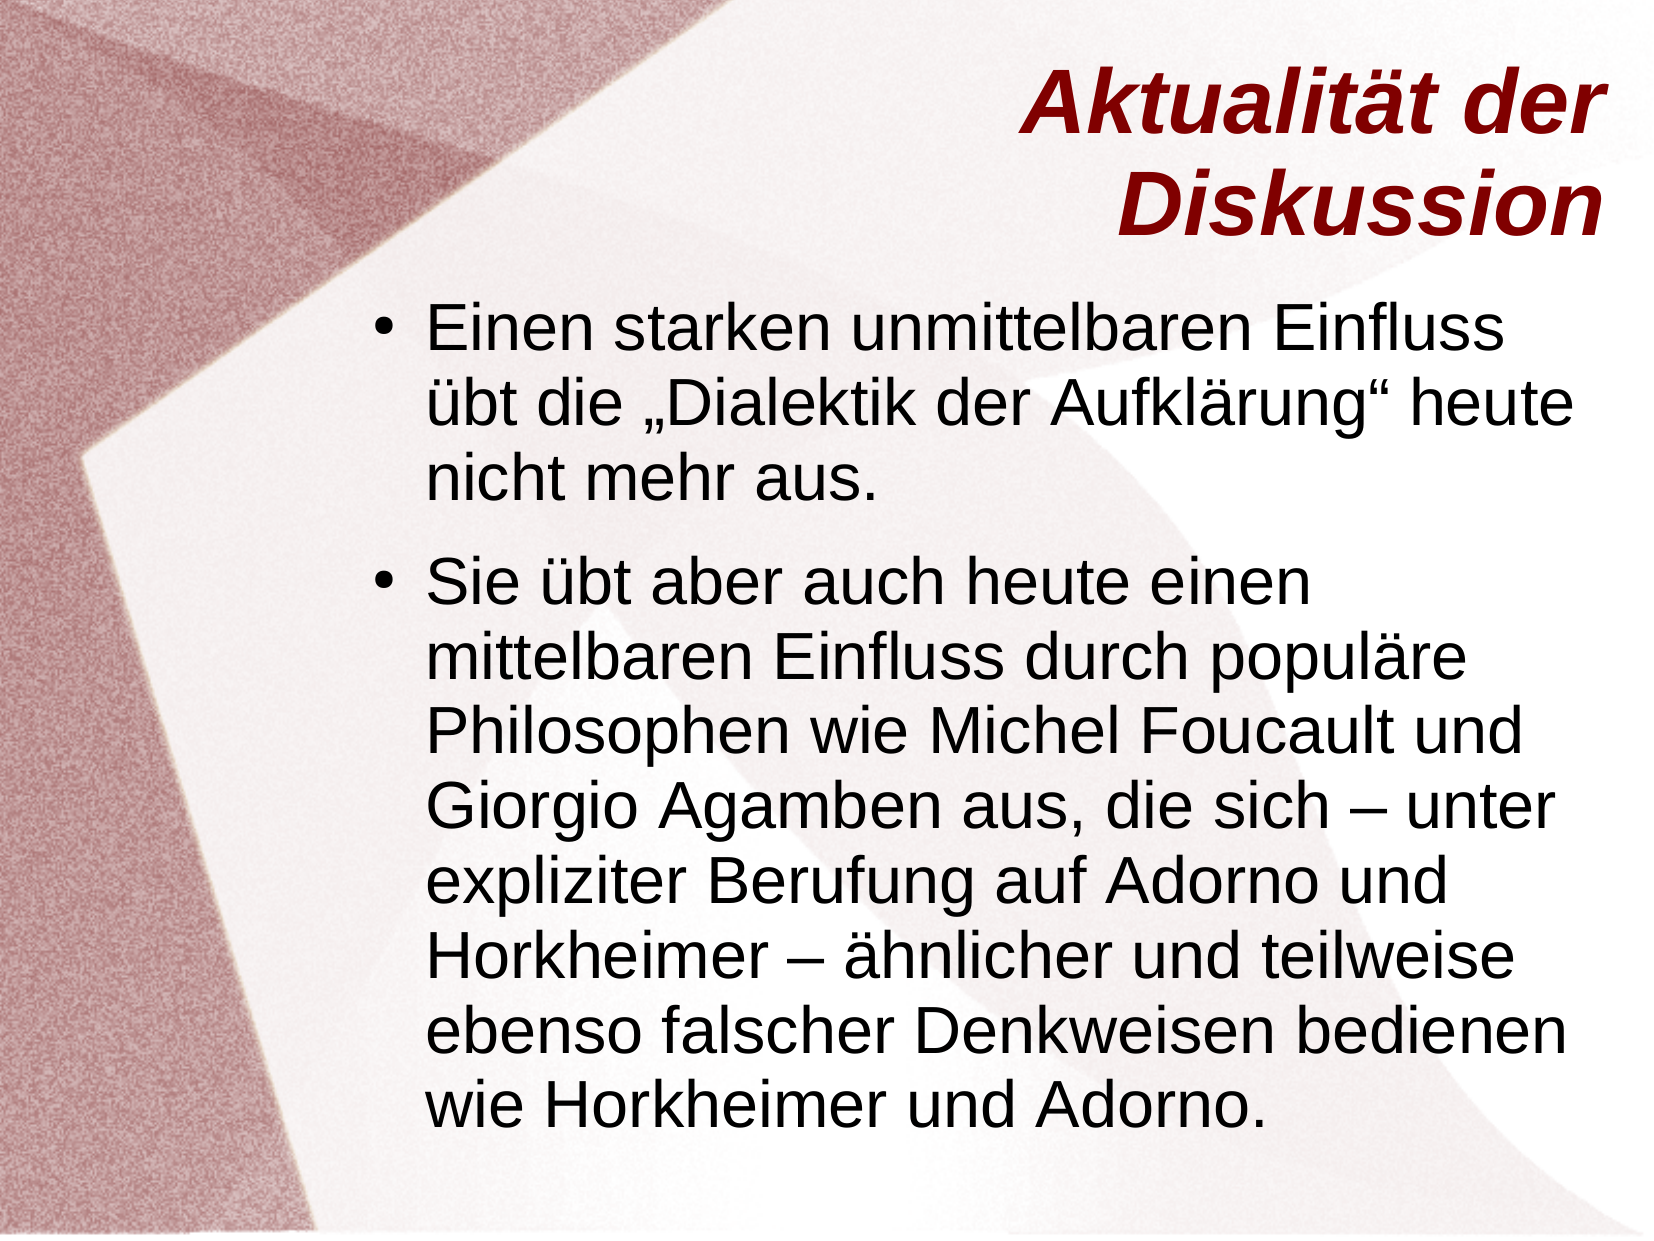

# Aktualität der Diskussion
Einen starken unmittelbaren Einfluss übt die „Dialektik der Aufklärung“ heute nicht mehr aus.
Sie übt aber auch heute einen mittelbaren Einfluss durch populäre Philosophen wie Michel Foucault und Giorgio Agamben aus, die sich – unter expliziter Berufung auf Adorno und Horkheimer – ähnlicher und teilweise ebenso falscher Denkweisen bedienen wie Horkheimer und Adorno.